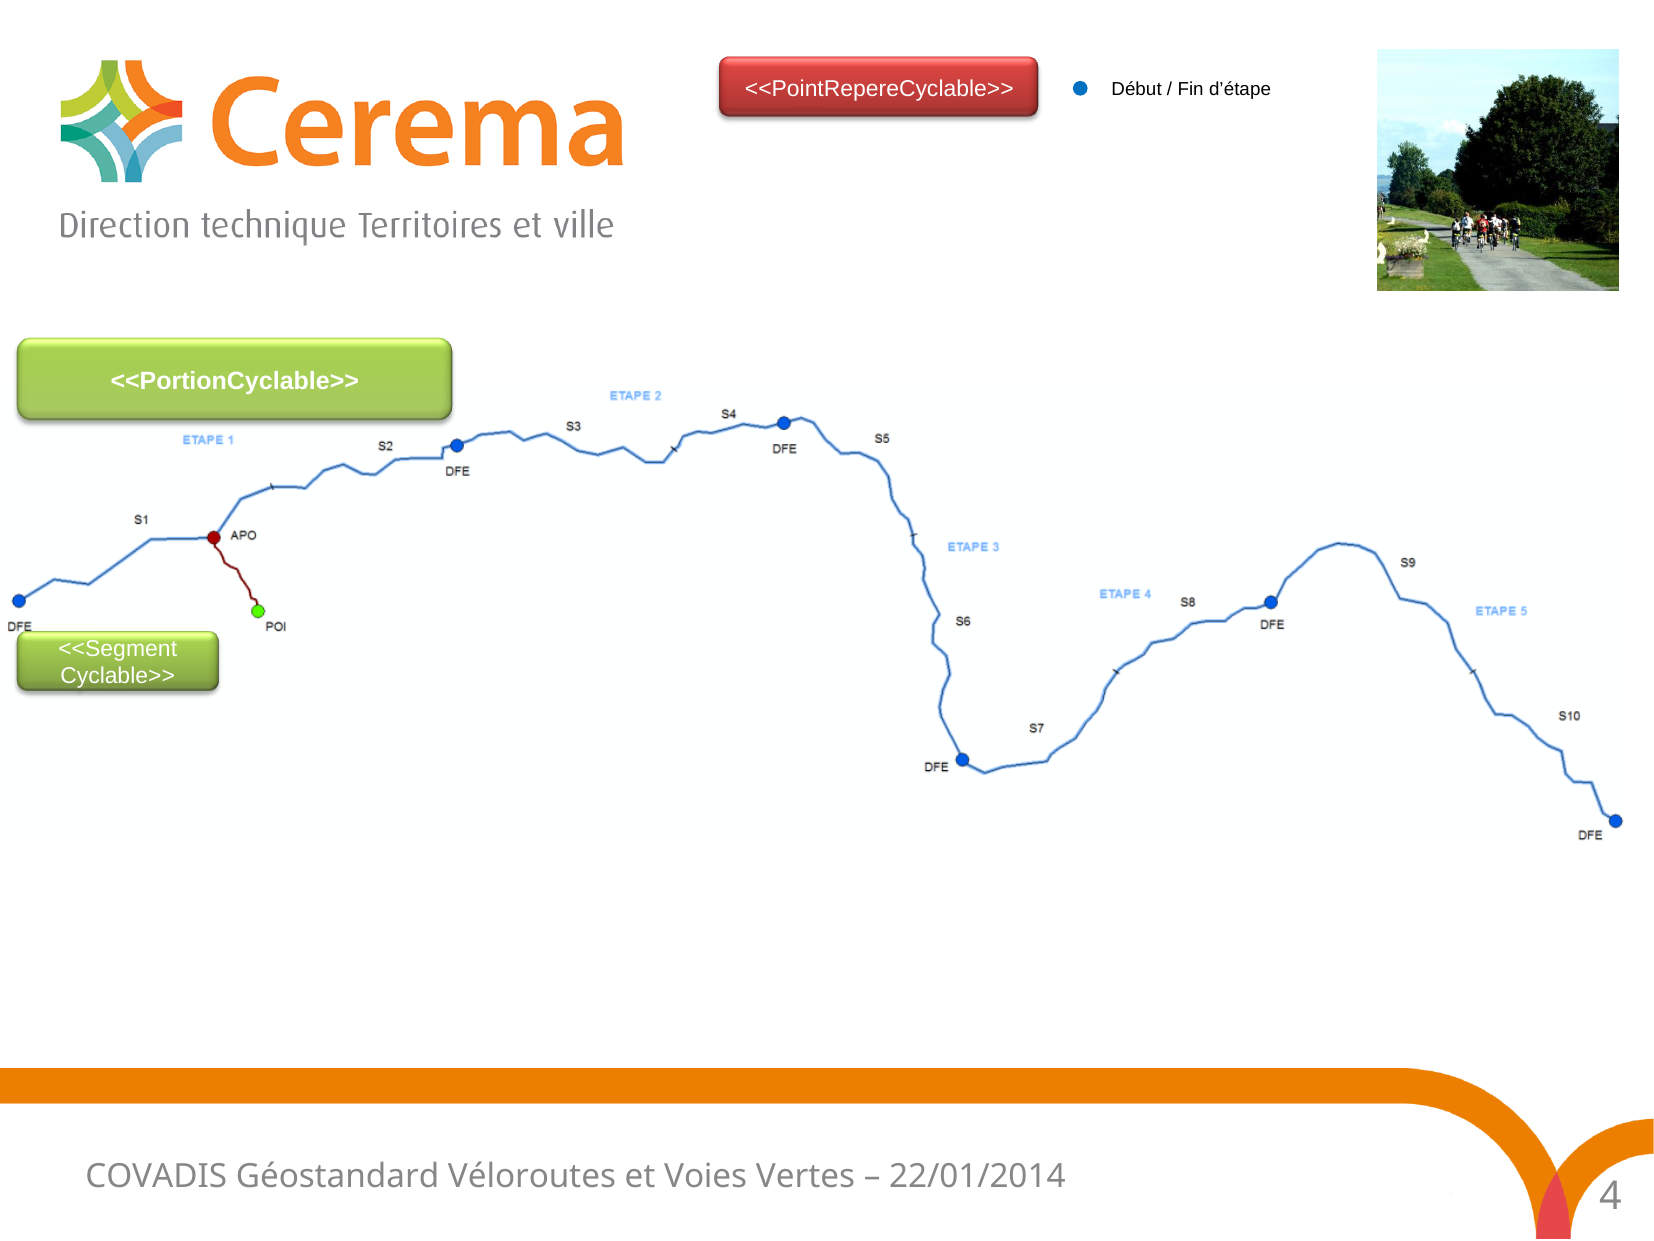

<<PointRepereCyclable>>
Début / Fin d’étape
<<PortionCyclable>>
<<Segment
Cyclable>>